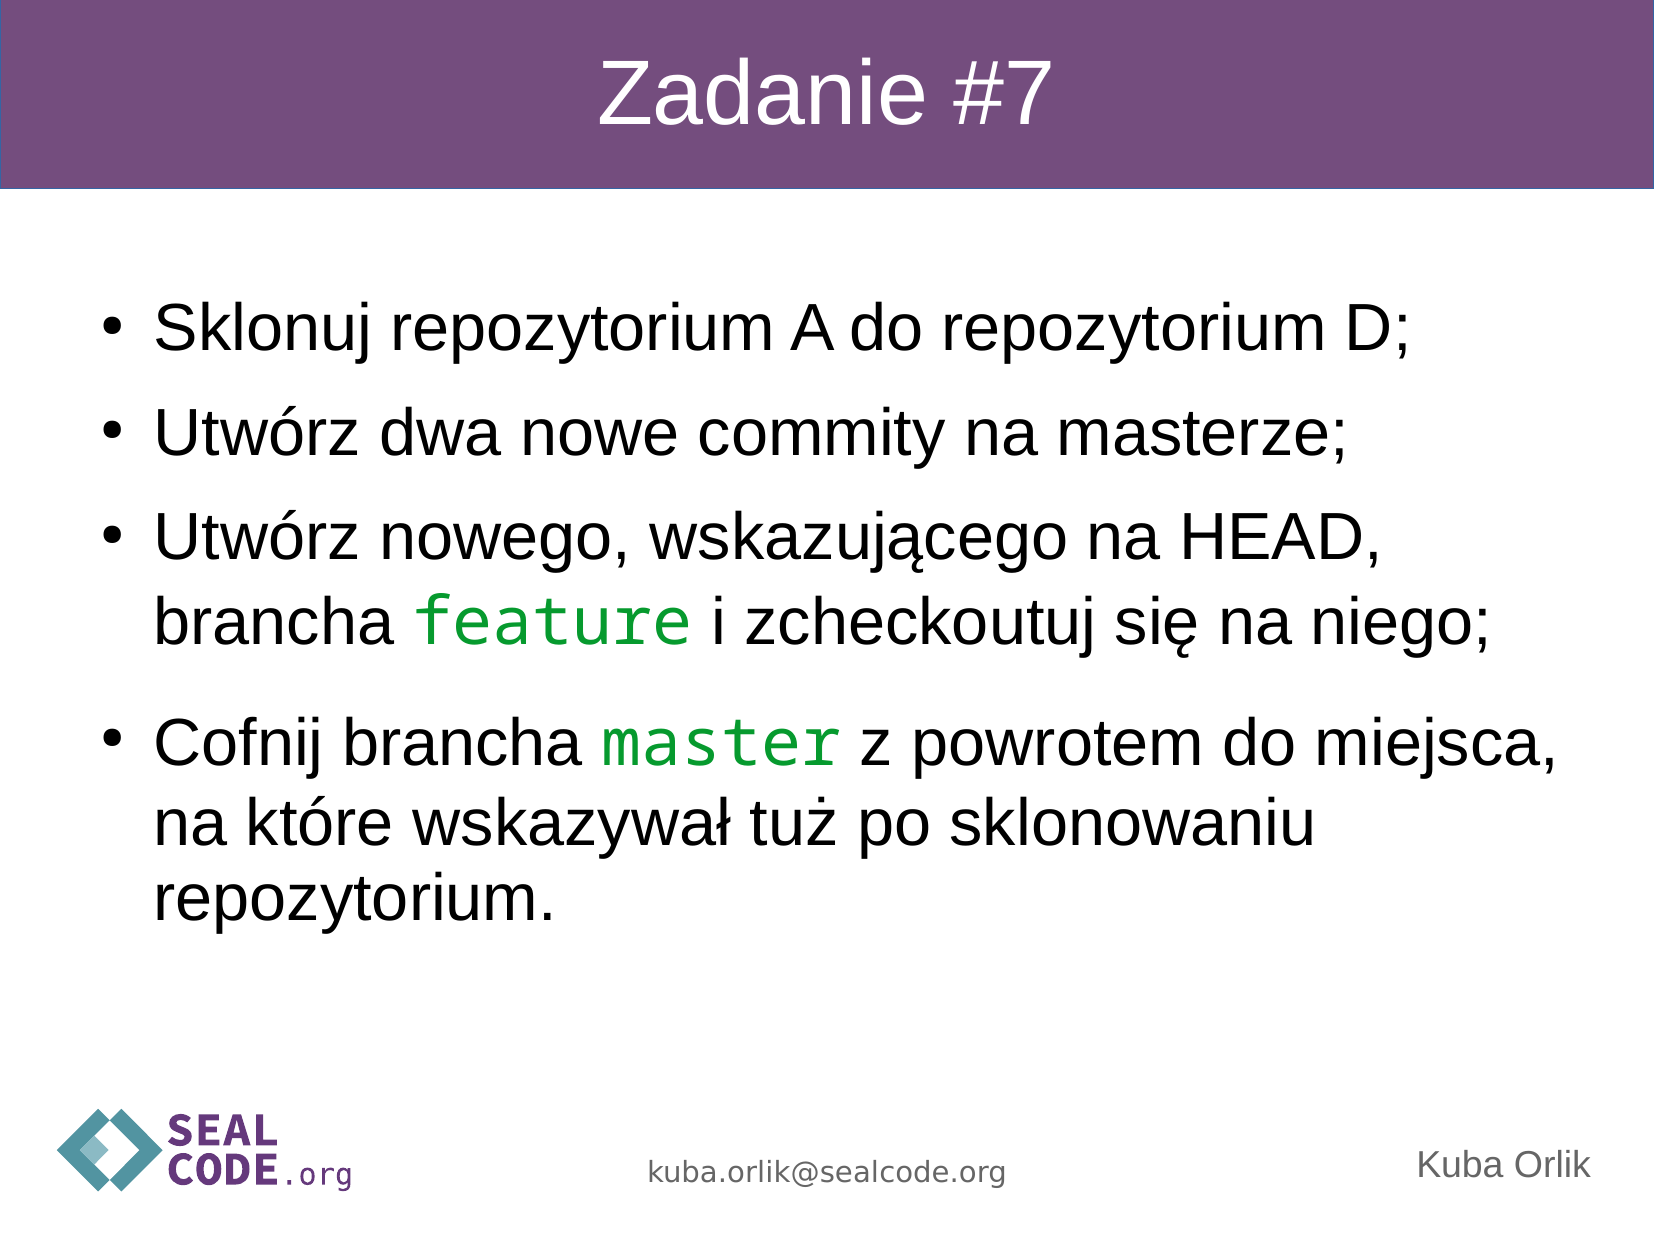

# Zadanie #7
Sklonuj repozytorium A do repozytorium D;
Utwórz dwa nowe commity na masterze;
Utwórz nowego, wskazującego na HEAD, brancha feature i zcheckoutuj się na niego;
Cofnij brancha master z powrotem do miejsca, na które wskazywał tuż po sklonowaniu repozytorium.